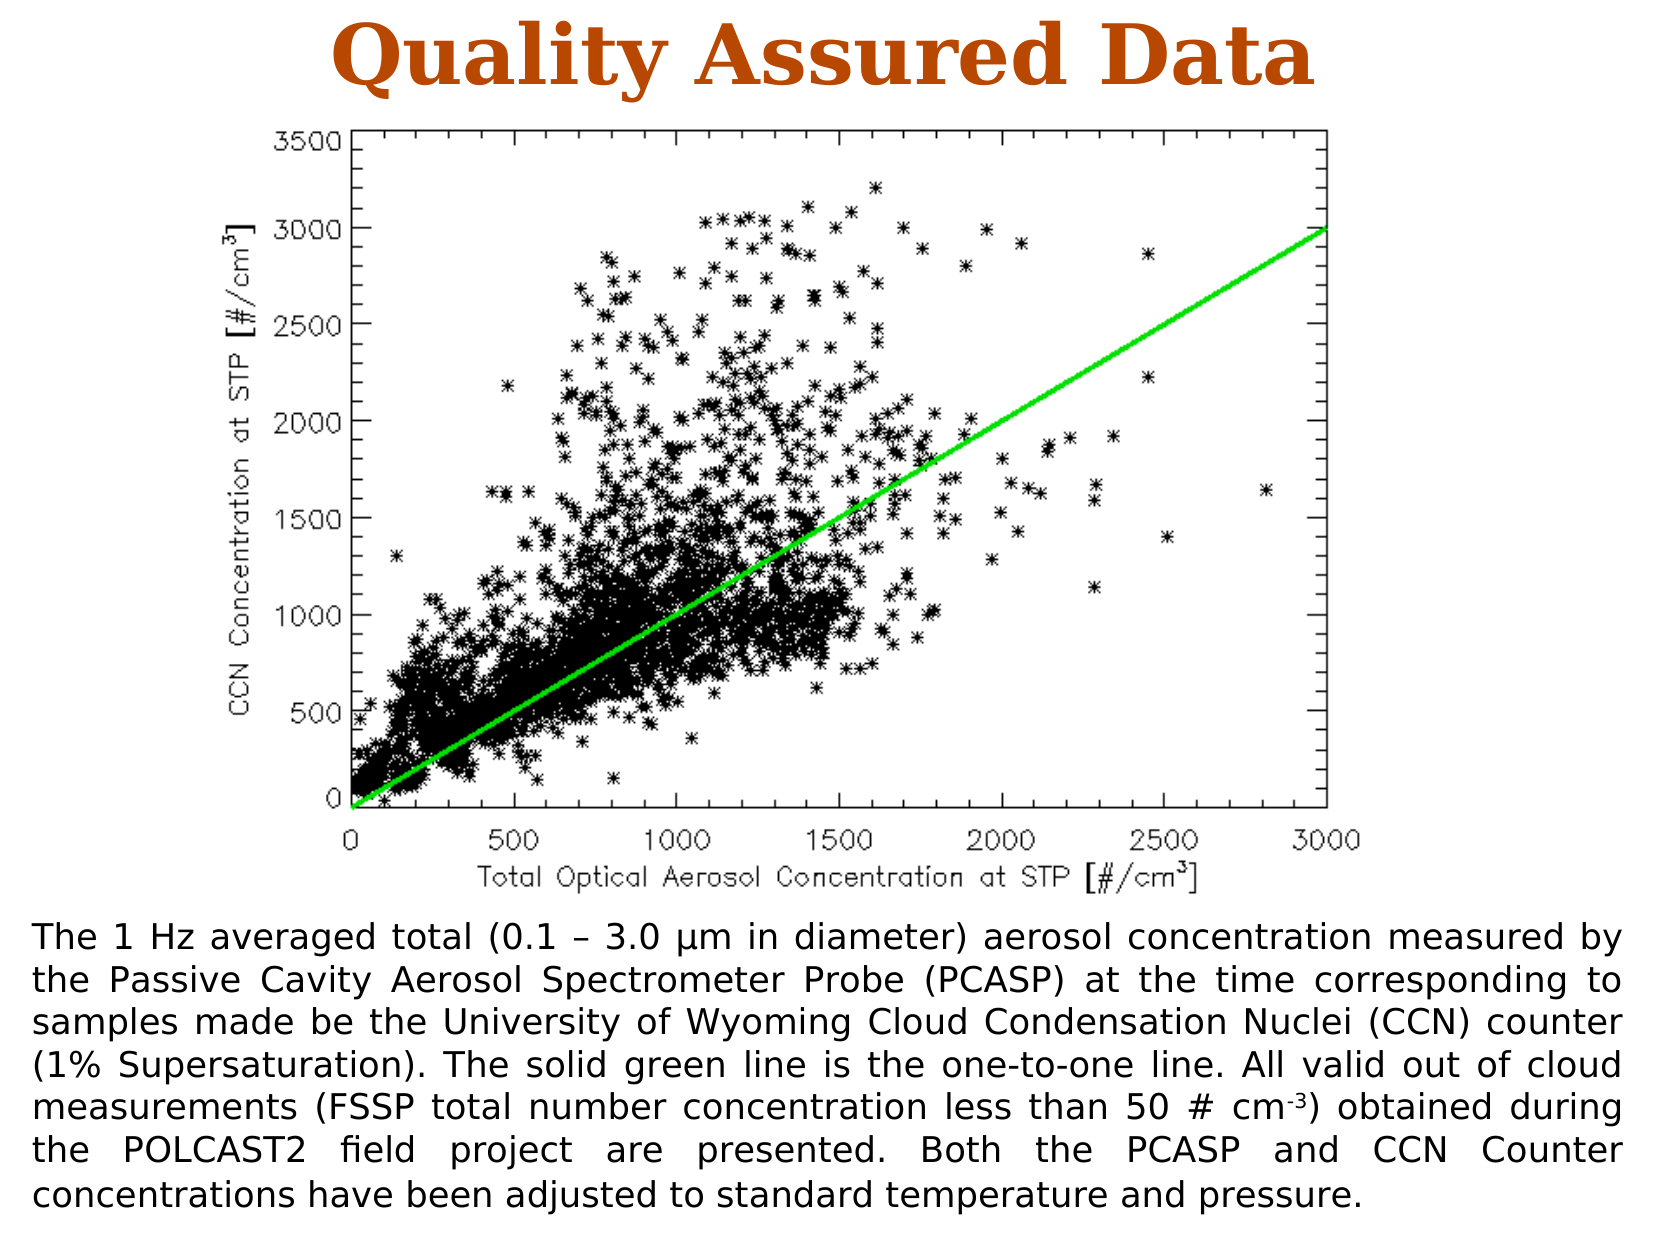

# Quality Assured Data
The 1 Hz averaged total (0.1 – 3.0 µm in diameter) aerosol concentration measured by the Passive Cavity Aerosol Spectrometer Probe (PCASP) at the time corresponding to samples made be the University of Wyoming Cloud Condensation Nuclei (CCN) counter (1% Supersaturation). The solid green line is the one-to-one line. All valid out of cloud measurements (FSSP total number concentration less than 50 # cm-3) obtained during the POLCAST2 field project are presented. Both the PCASP and CCN Counter concentrations have been adjusted to standard temperature and pressure.